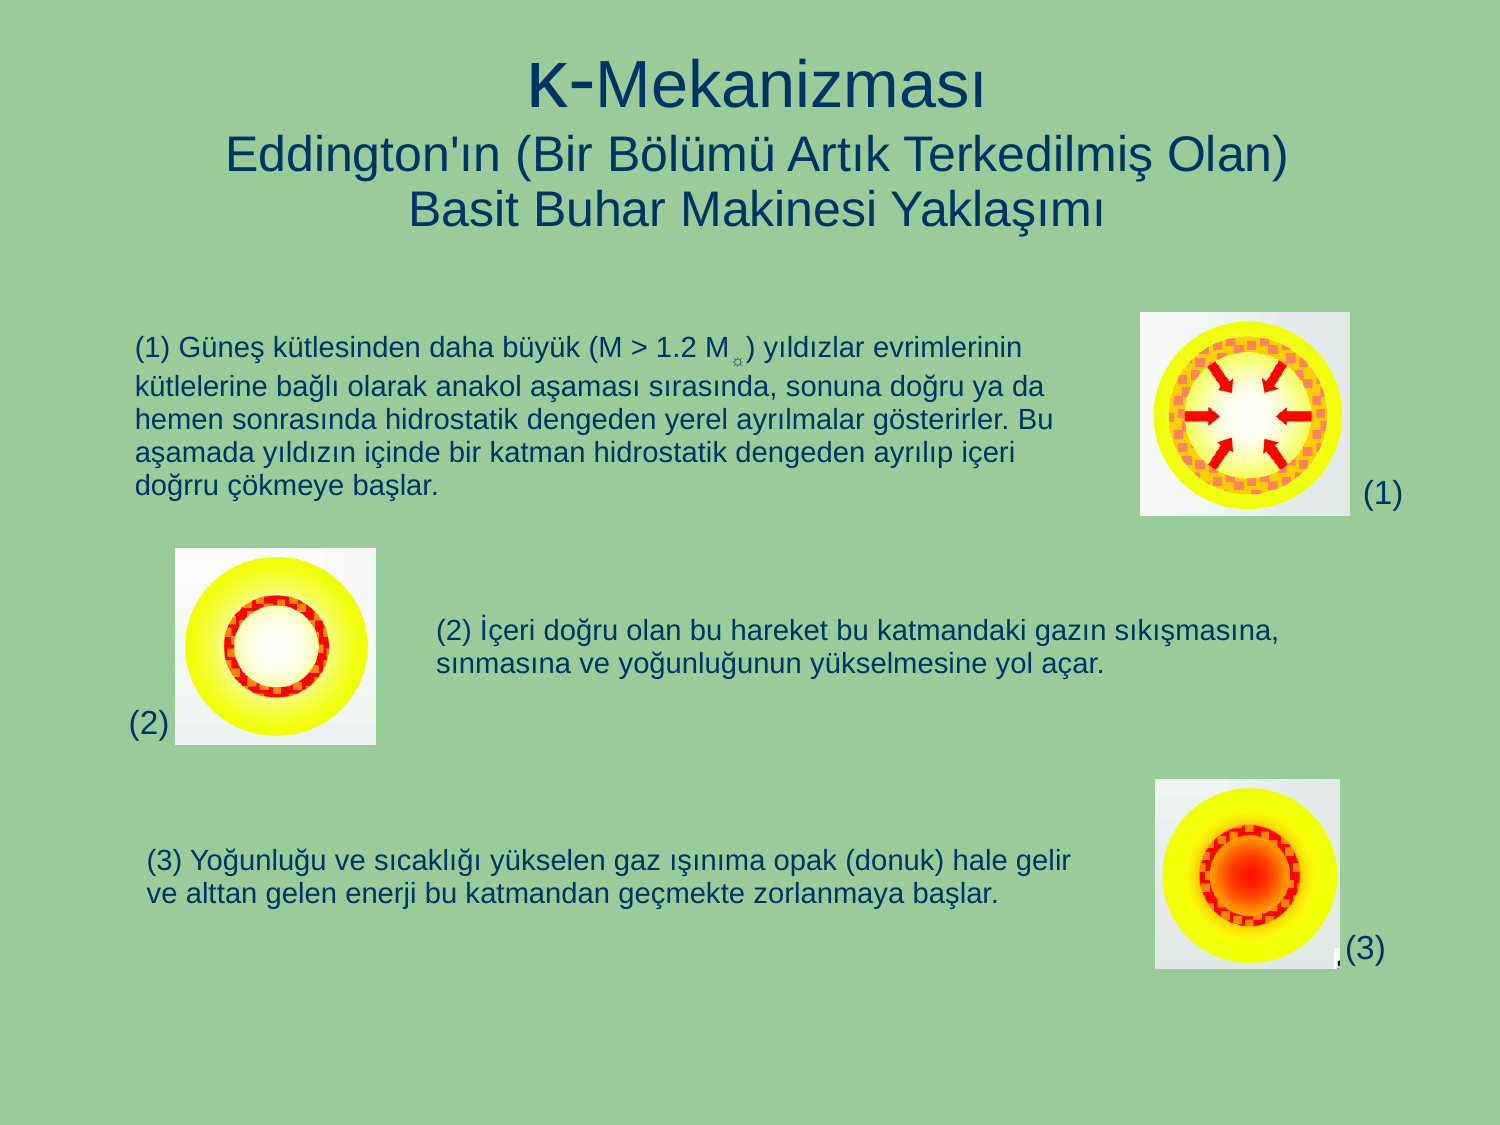

# κ-Mekanizması Eddington'ın (Bir Bölümü Artık Terkedilmiş Olan) Basit Buhar Makinesi Yaklaşımı
(1) Güneş kütlesinden daha büyük (M > 1.2 M☼) yıldızlar evrimlerinin kütlelerine bağlı olarak anakol aşaması sırasında, sonuna doğru ya da hemen sonrasında hidrostatik dengeden yerel ayrılmalar gösterirler. Bu aşamada yıldızın içinde bir katman hidrostatik dengeden ayrılıp içeri doğrru çökmeye başlar.
(1)
(2) İçeri doğru olan bu hareket bu katmandaki gazın sıkışmasına, sınmasına ve yoğunluğunun yükselmesine yol açar.
(2)
(3) Yoğunluğu ve sıcaklığı yükselen gaz ışınıma opak (donuk) hale gelir ve alttan gelen enerji bu katmandan geçmekte zorlanmaya başlar.
(3)